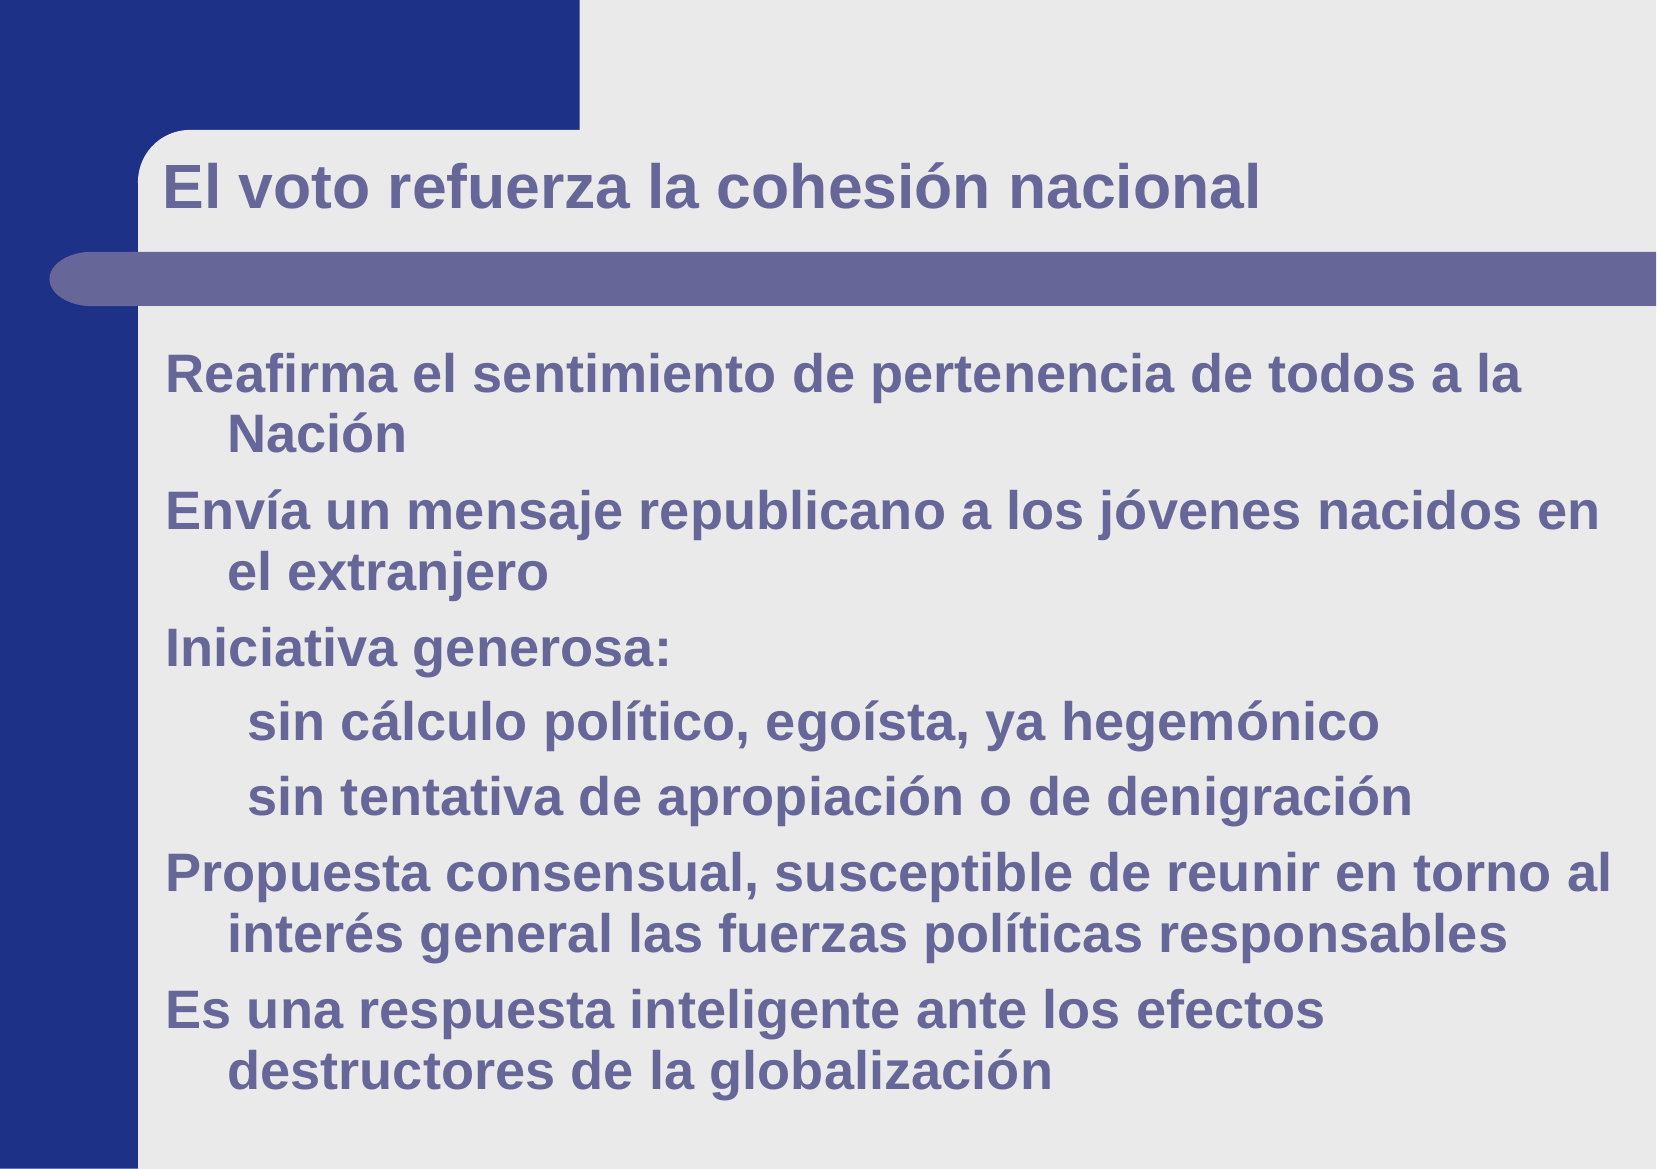

# El voto refuerza la cohesión nacional
Reafirma el sentimiento de pertenencia de todos a la Nación
Envía un mensaje republicano a los jóvenes nacidos en el extranjero
Iniciativa generosa:
sin cálculo político, egoísta, ya hegemónico
sin tentativa de apropiación o de denigración
Propuesta consensual, susceptible de reunir en torno al interés general las fuerzas políticas responsables
Es una respuesta inteligente ante los efectos destructores de la globalización